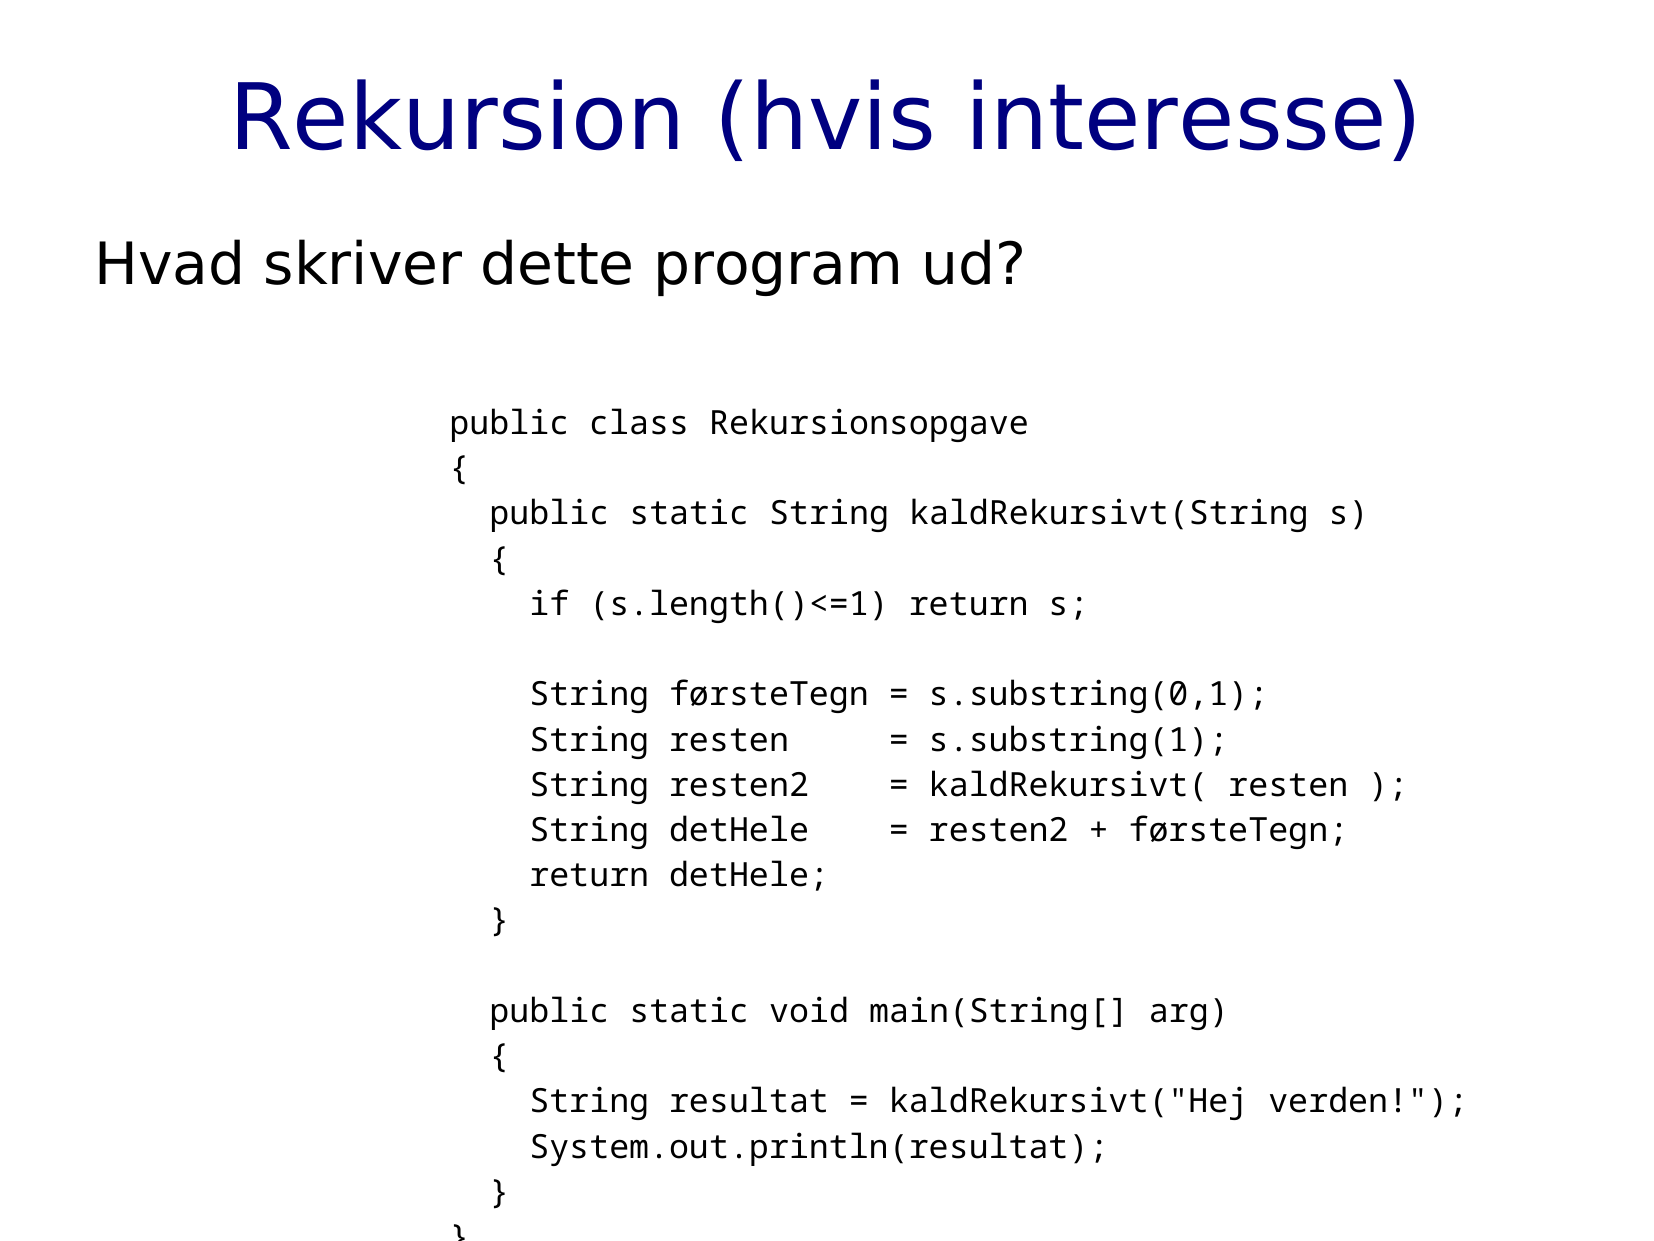

# Rekursion (hvis interesse)
Hvad skriver dette program ud?
public class Rekursionsopgave
{
 public static String kaldRekursivt(String s)
 {
 if (s.length()<=1) return s;
 String førsteTegn = s.substring(0,1);
 String resten = s.substring(1);
 String resten2 = kaldRekursivt( resten );
 String detHele = resten2 + førsteTegn;
 return detHele;
 }
 public static void main(String[] arg)
 {
 String resultat = kaldRekursivt("Hej verden!");
 System.out.println(resultat);
 }
}